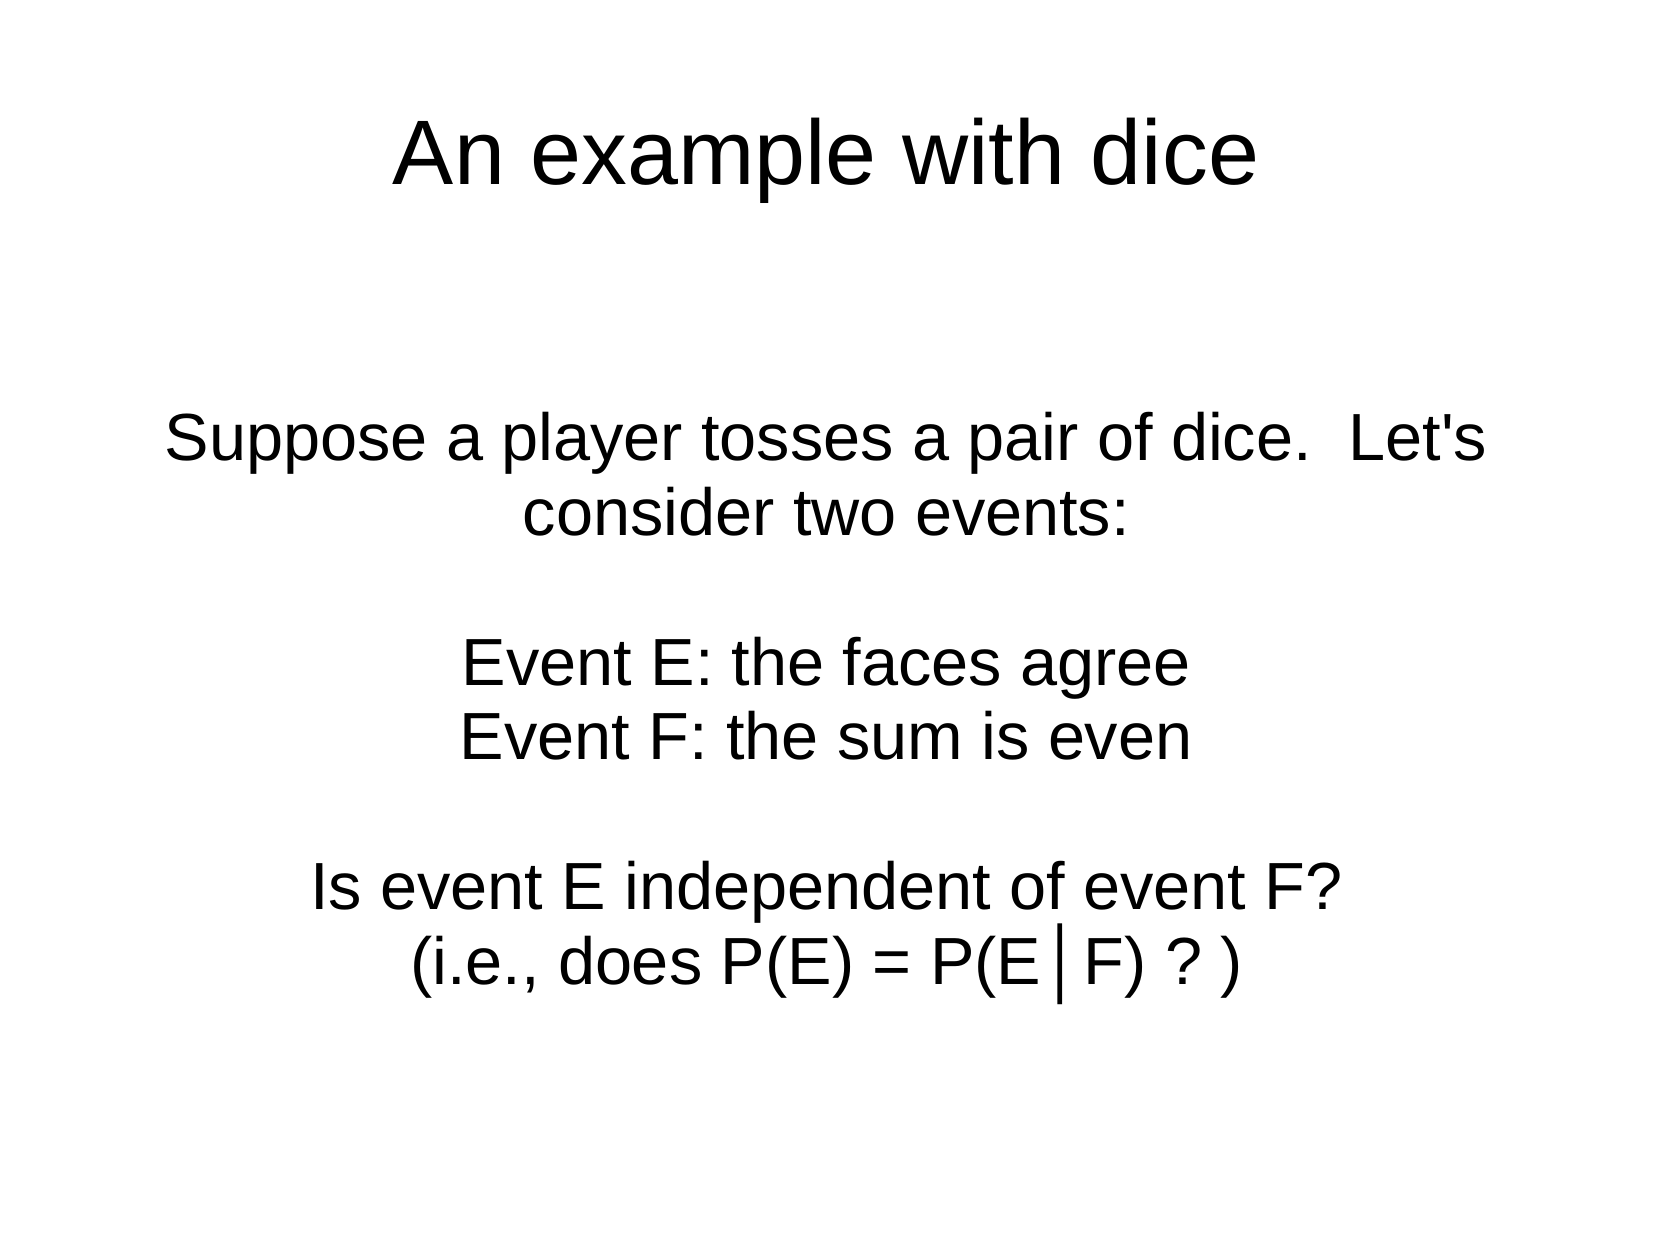

# An example with dice
Suppose a player tosses a pair of dice. Let's consider two events:
Event E: the faces agree
Event F: the sum is even
Is event E independent of event F?
(i.e., does P(E) = P(E│F) ? )